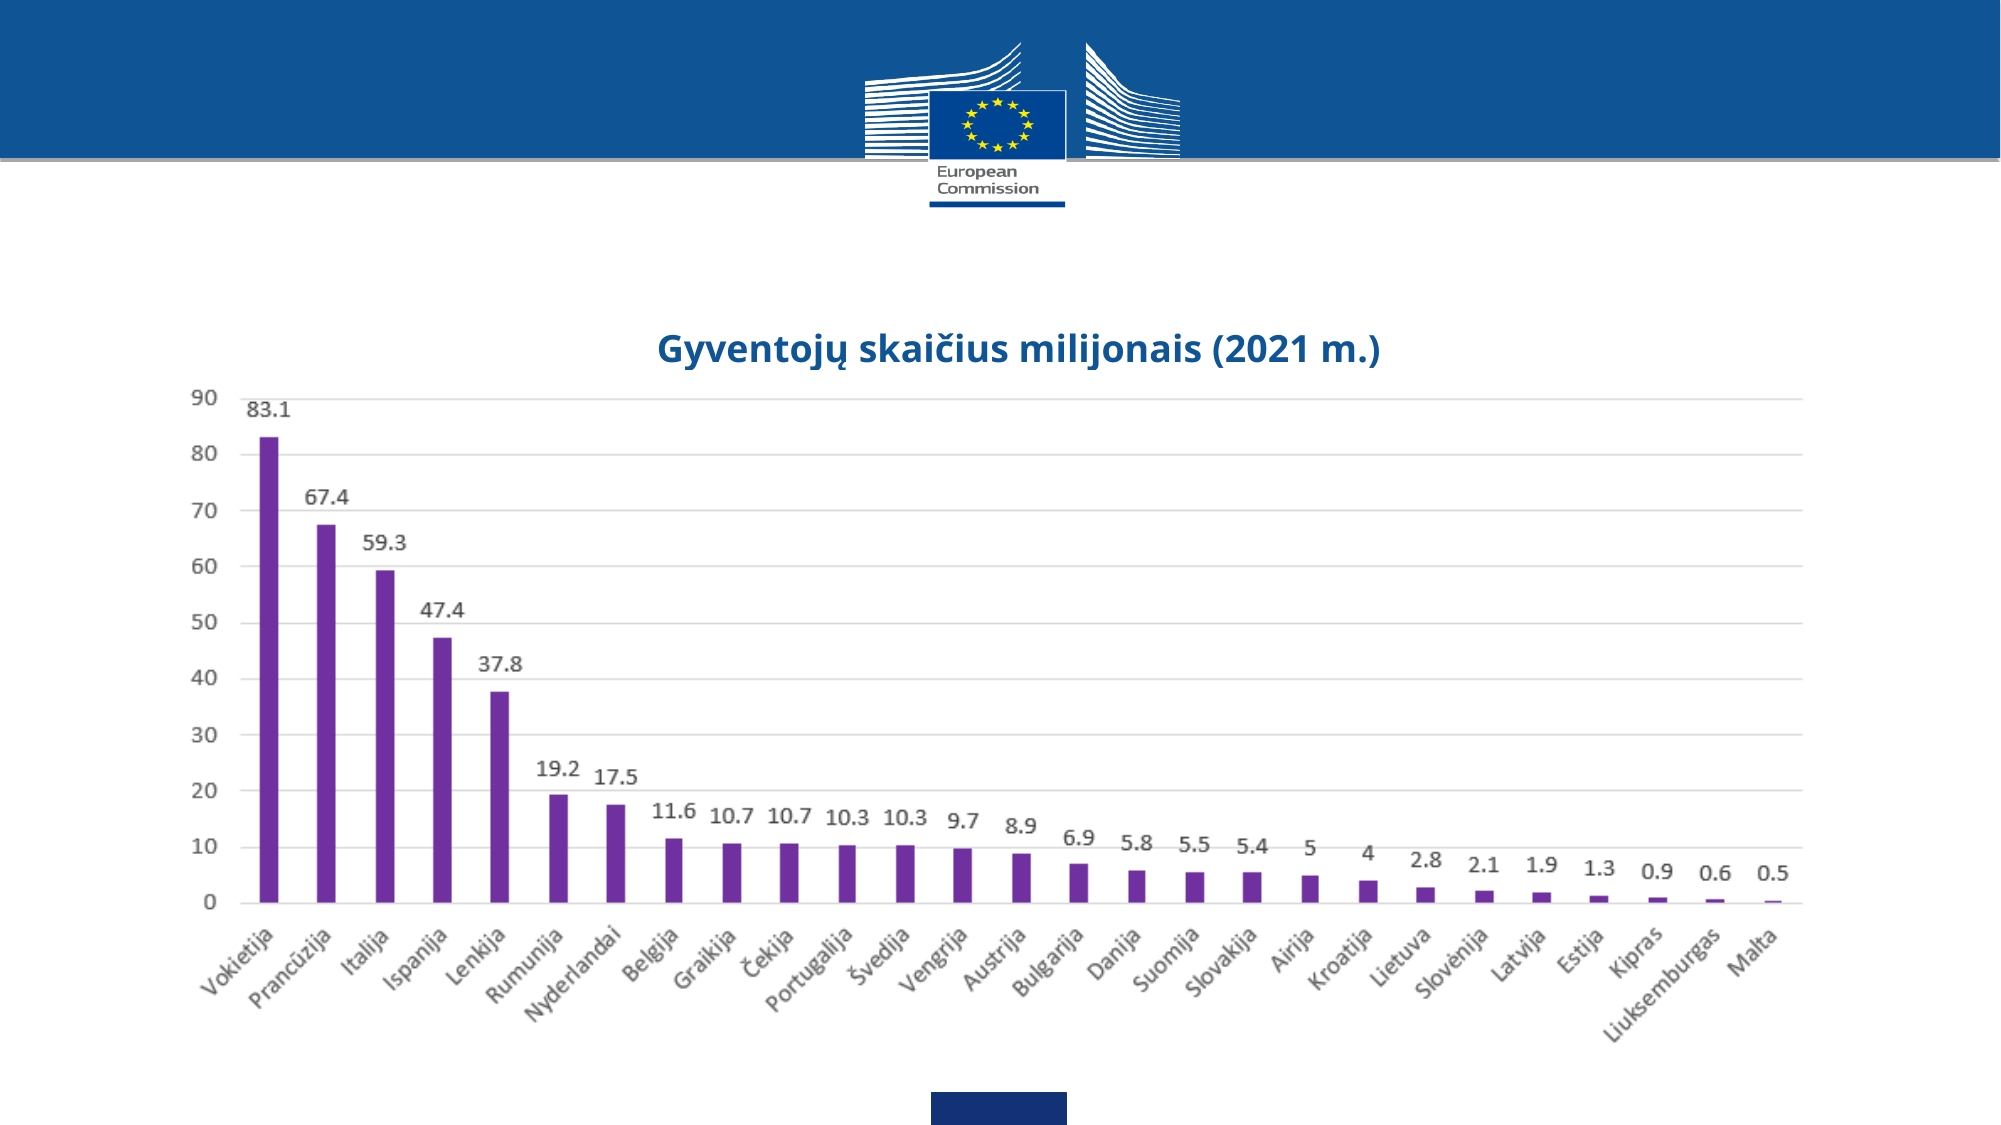

Gyventojų skaičius milijonais (2021 m.)
Iš viso 447 mln.